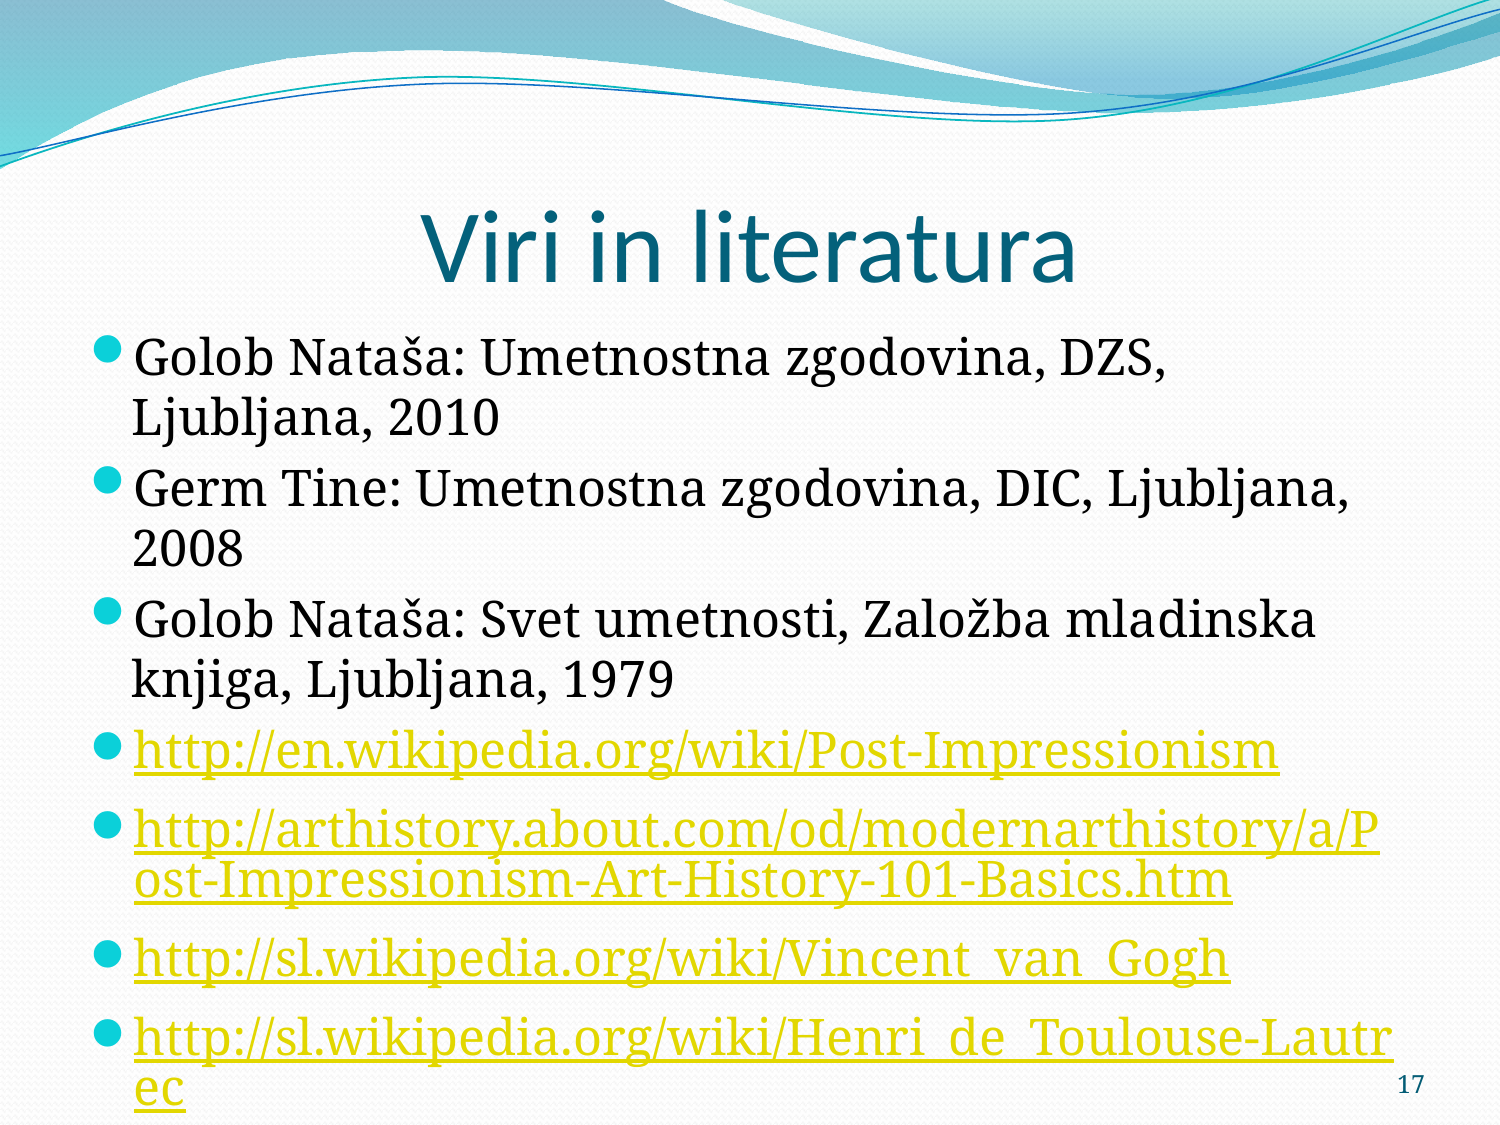

# Viri in literatura
Golob Nataša: Umetnostna zgodovina, DZS, Ljubljana, 2010
Germ Tine: Umetnostna zgodovina, DIC, Ljubljana, 2008
Golob Nataša: Svet umetnosti, Založba mladinska knjiga, Ljubljana, 1979
http://en.wikipedia.org/wiki/Post-Impressionism
http://arthistory.about.com/od/modernarthistory/a/Post-Impressionism-Art-History-101-Basics.htm
http://sl.wikipedia.org/wiki/Vincent_van_Gogh
http://sl.wikipedia.org/wiki/Henri_de_Toulouse-Lautrec